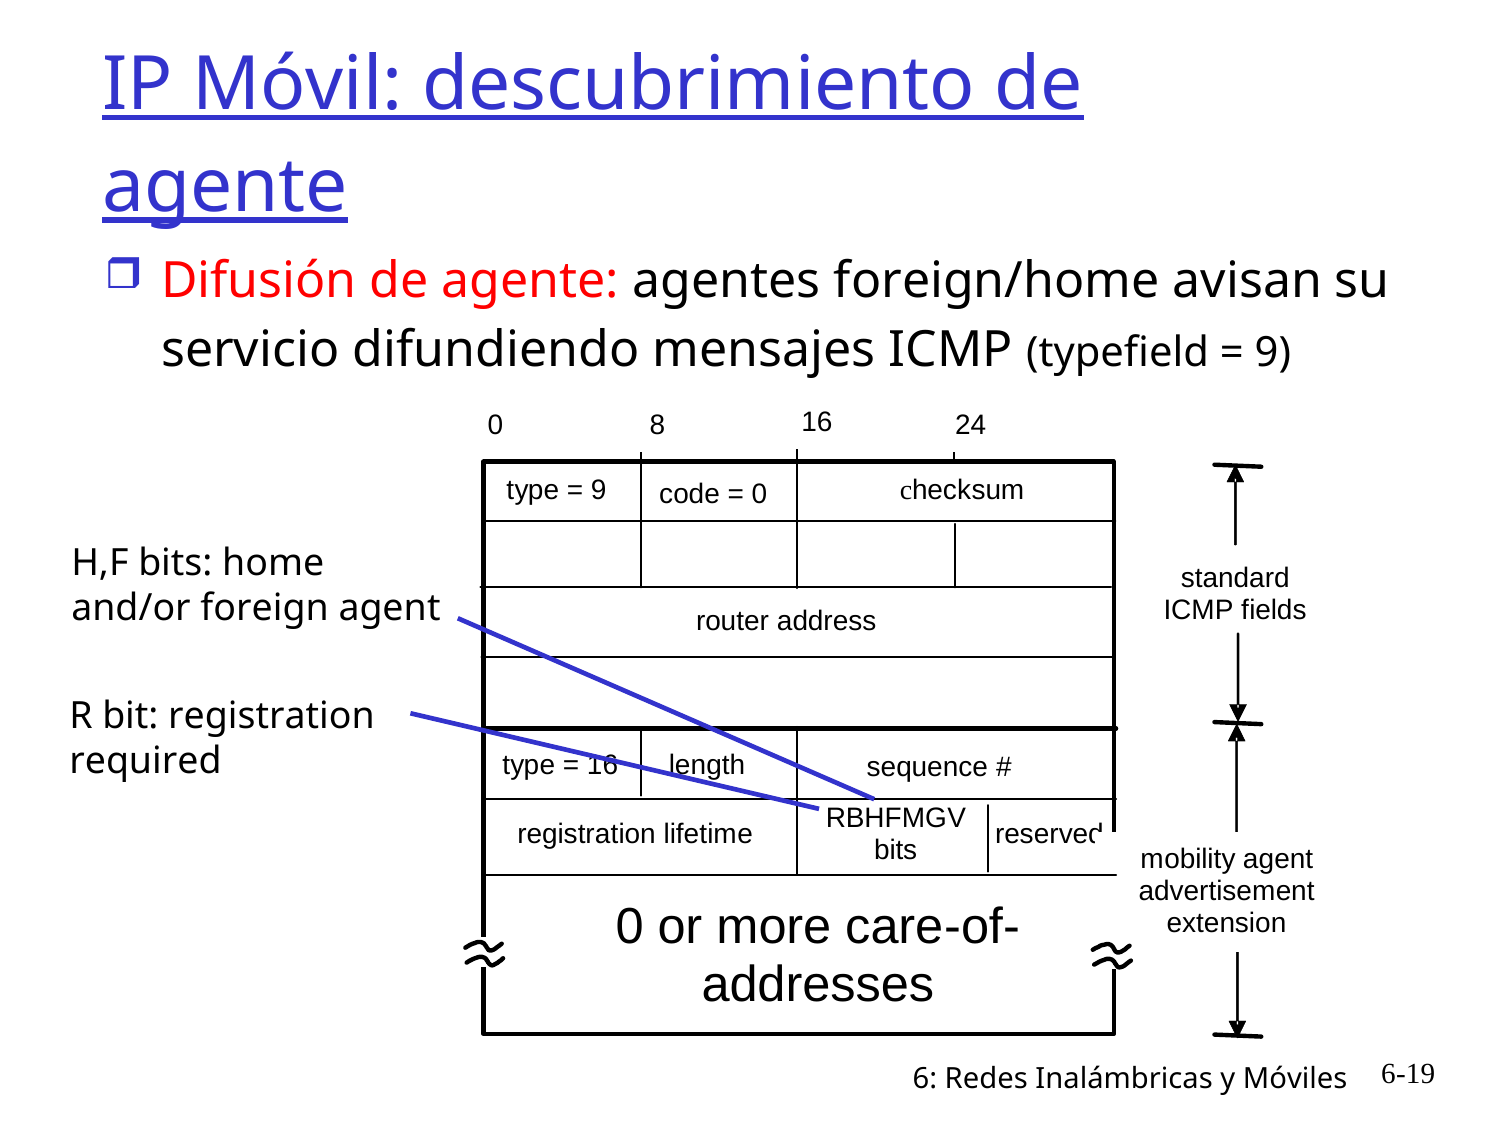

# IP Móvil: descubrimiento de agente
Difusión de agente: agentes foreign/home avisan su servicio difundiendo mensajes ICMP (typefield = 9)
H,F bits: home and/or foreign agent
R bit: registration required
19